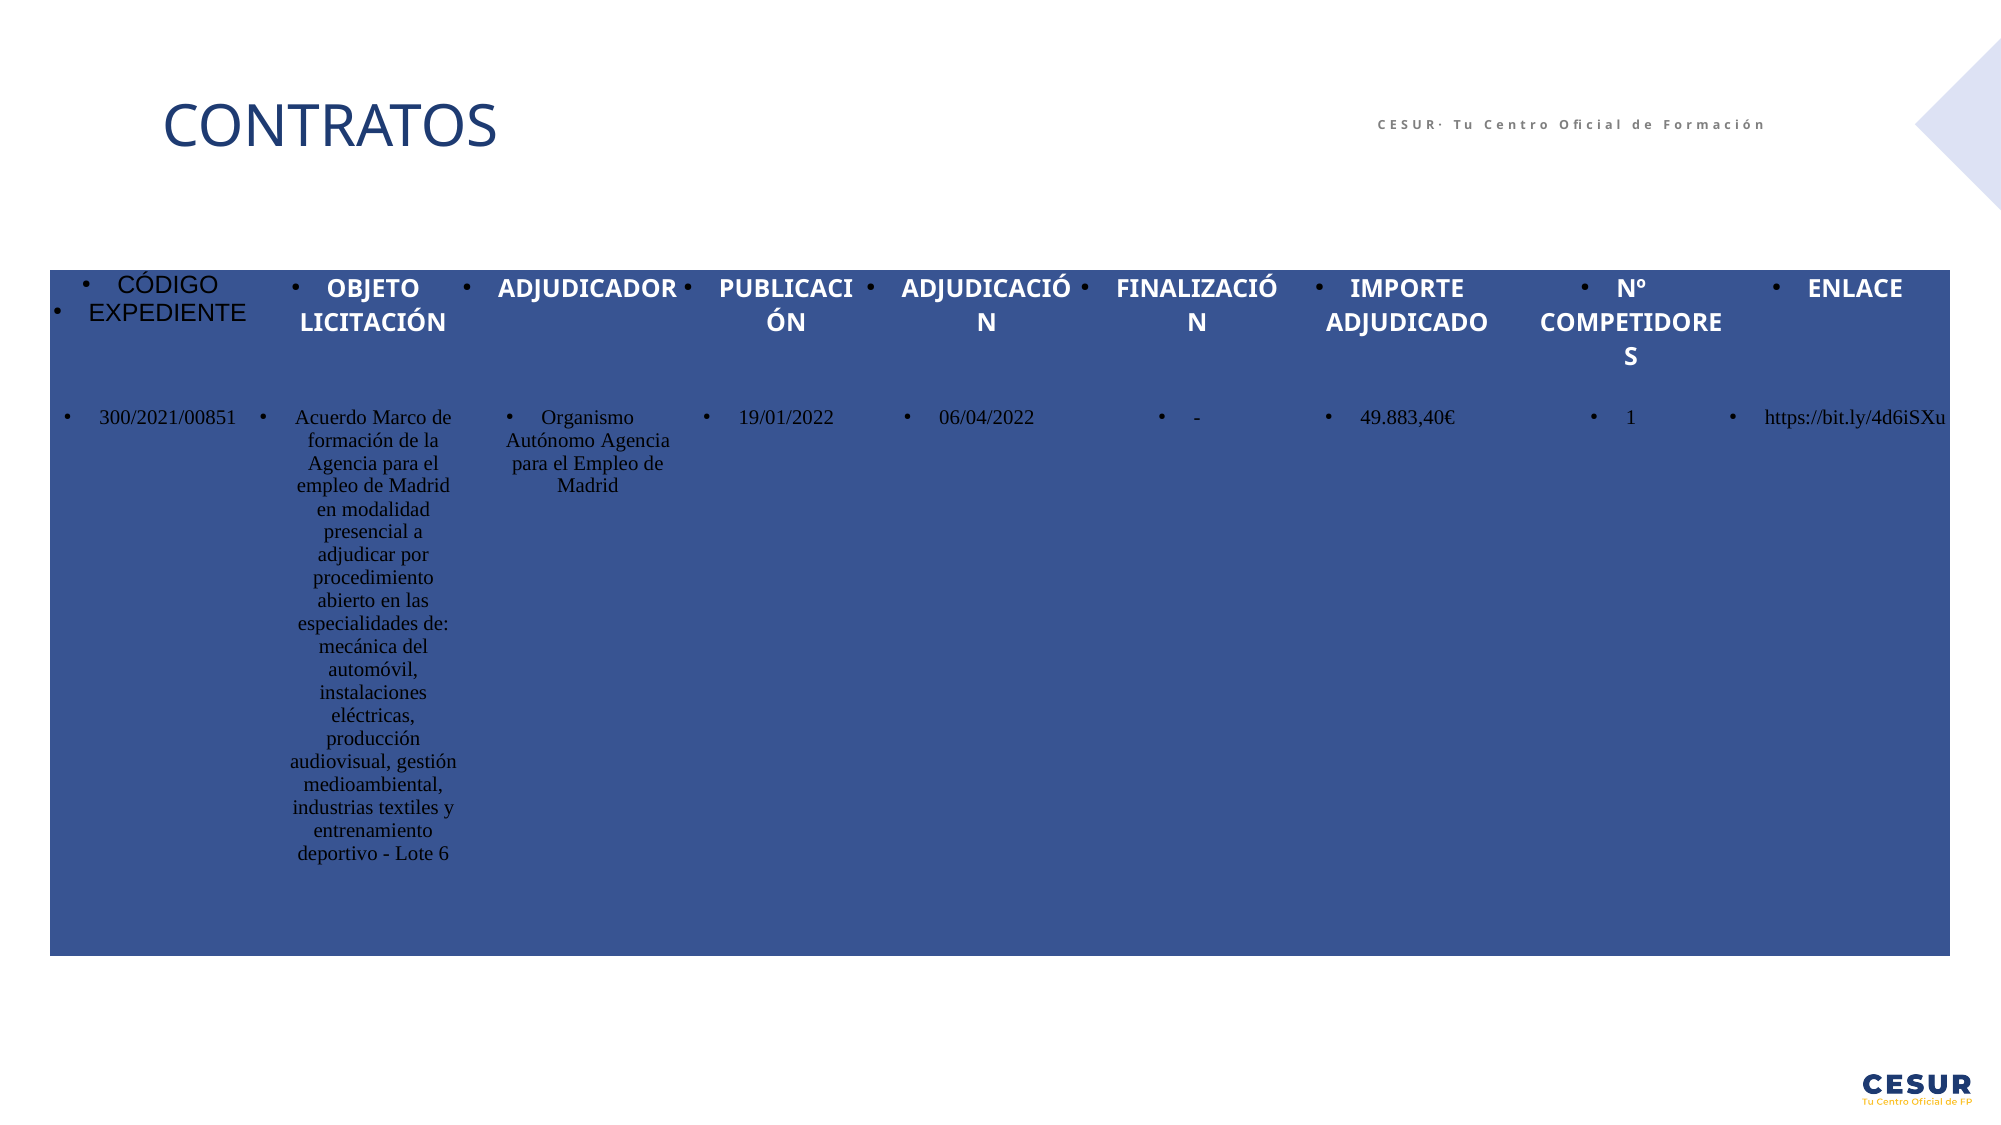

# CONTRATOS
| CÓDIGO EXPEDIENTE | OBJETO LICITACIÓN | ADJUDICADOR | PUBLICACIÓN | ADJUDICACIÓN | FINALIZACIÓN | IMPORTE ADJUDICADO | Nº COMPETIDORES | ENLACE |
| --- | --- | --- | --- | --- | --- | --- | --- | --- |
| 300/2021/00851 | Acuerdo Marco de formación de la Agencia para el empleo de Madrid en modalidad presencial a adjudicar por procedimiento abierto en las especialidades de: mecánica del automóvil, instalaciones eléctricas, producción audiovisual, gestión medioambiental, industrias textiles y entrenamiento deportivo - Lote 6 | Organismo Autónomo Agencia para el Empleo de Madrid | 19/01/2022 | 06/04/2022 | - | 49.883,40€ | 1 | https://bit.ly/4d6iSXu |